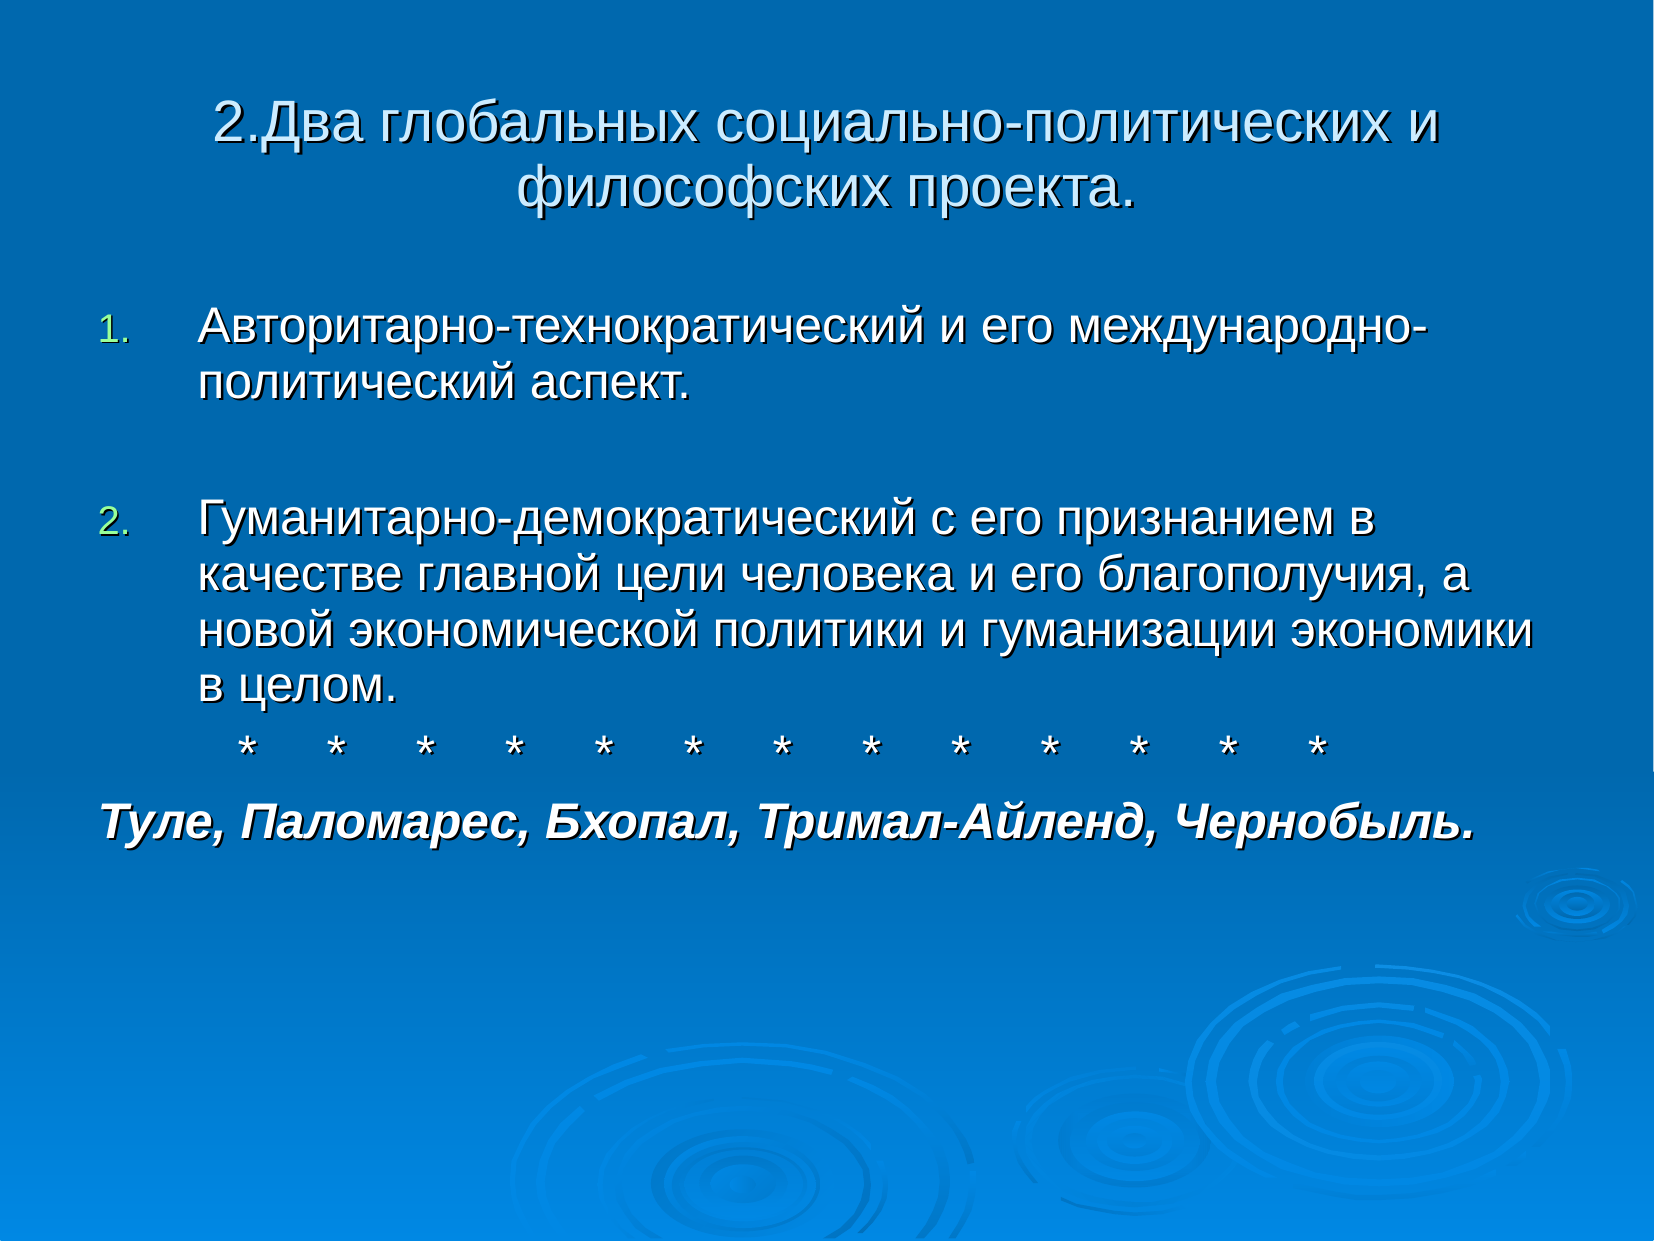

# 2.Два глобальных социально-политических и философских проекта.
Авторитарно-технократический и его международно- политический аспект.
Гуманитарно-демократический с его признанием в качестве главной цели человека и его благополучия, а новой экономической политики и гуманизации экономики в целом.
 * * * * * * * * * * * * *
Туле, Паломарес, Бхопал, Тримал-Айленд, Чернобыль.